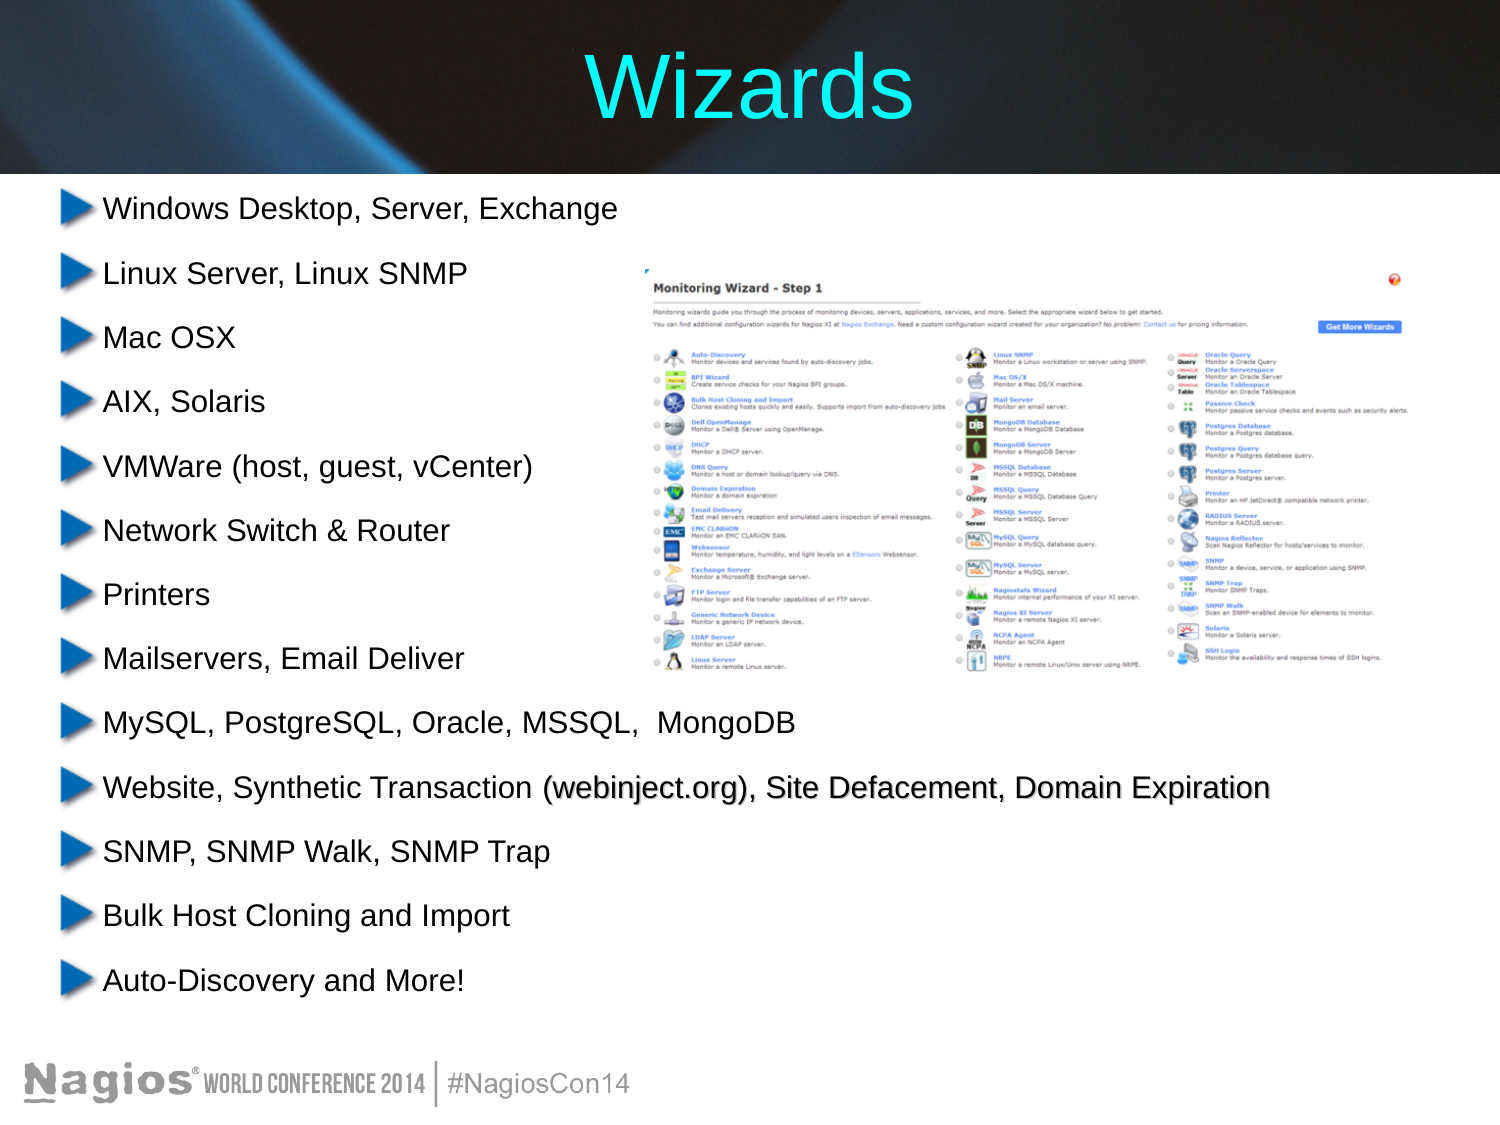

# Wizards
Windows Desktop, Server, Exchange
Linux Server, Linux SNMP
Mac OSX
AIX, Solaris
VMWare (host, guest, vCenter)
Network Switch & Router
Printers
Mailservers, Email Deliver
MySQL, PostgreSQL, Oracle, MSSQL, MongoDB
Website, Synthetic Transaction (webinject.org), Site Defacement, Domain Expiration
SNMP, SNMP Walk, SNMP Trap
Bulk Host Cloning and Import
Auto-Discovery and More!